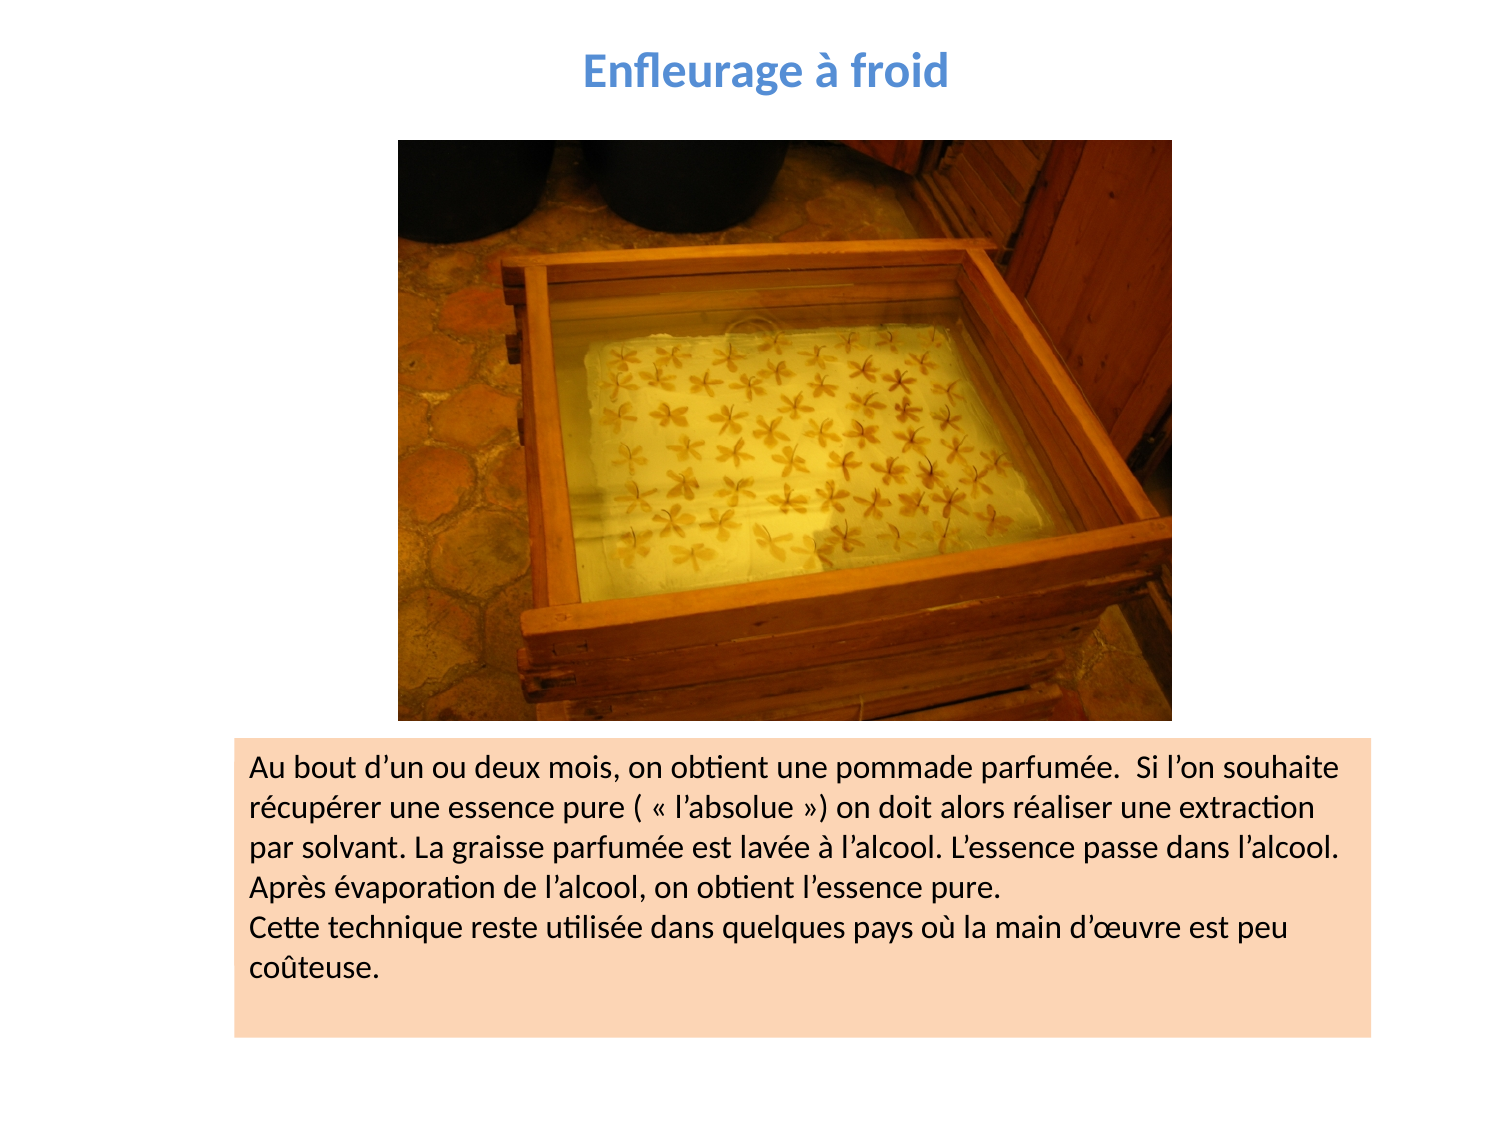

# Enfleurage à froid
Au bout d’un ou deux mois, on obtient une pommade parfumée. Si l’on souhaite récupérer une essence pure ( « l’absolue ») on doit alors réaliser une extraction par solvant. La graisse parfumée est lavée à l’alcool. L’essence passe dans l’alcool. Après évaporation de l’alcool, on obtient l’essence pure.
Cette technique reste utilisée dans quelques pays où la main d’œuvre est peu coûteuse.
Cette technique a été utilisée en France jusque dans la première moitié du XXème siècle pour extraire les substances odorantes qui ne supportent pas d’être chauffées. Les fleurs fraiches sont déposées sur un mélange de graisses animales (porc et bœuf). Les fleurs sont changées chaque jour.